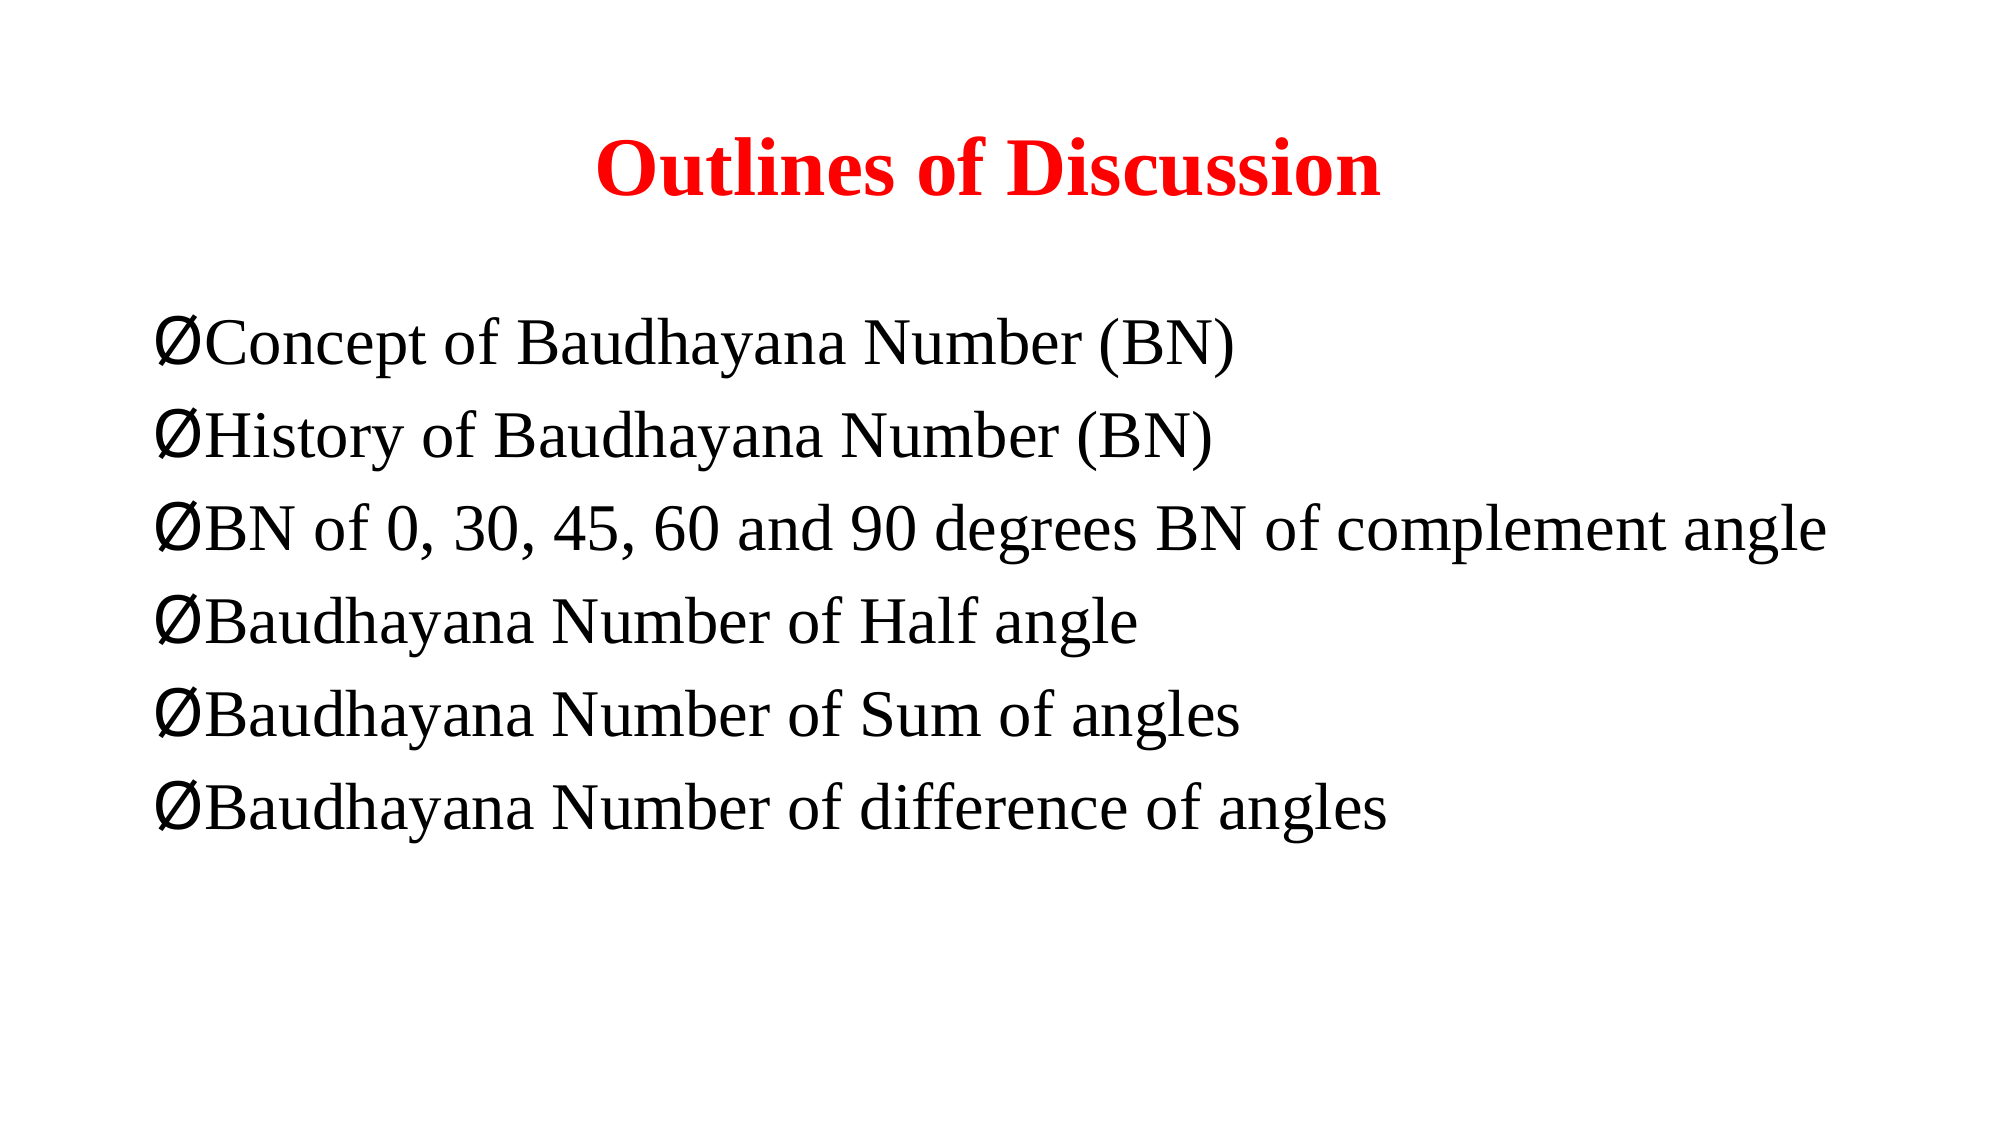

# Outlines of Discussion
Concept of Baudhayana Number (BN)
History of Baudhayana Number (BN)
BN of 0, 30, 45, 60 and 90 degrees BN of complement angle
Baudhayana Number of Half angle
Baudhayana Number of Sum of angles
Baudhayana Number of difference of angles